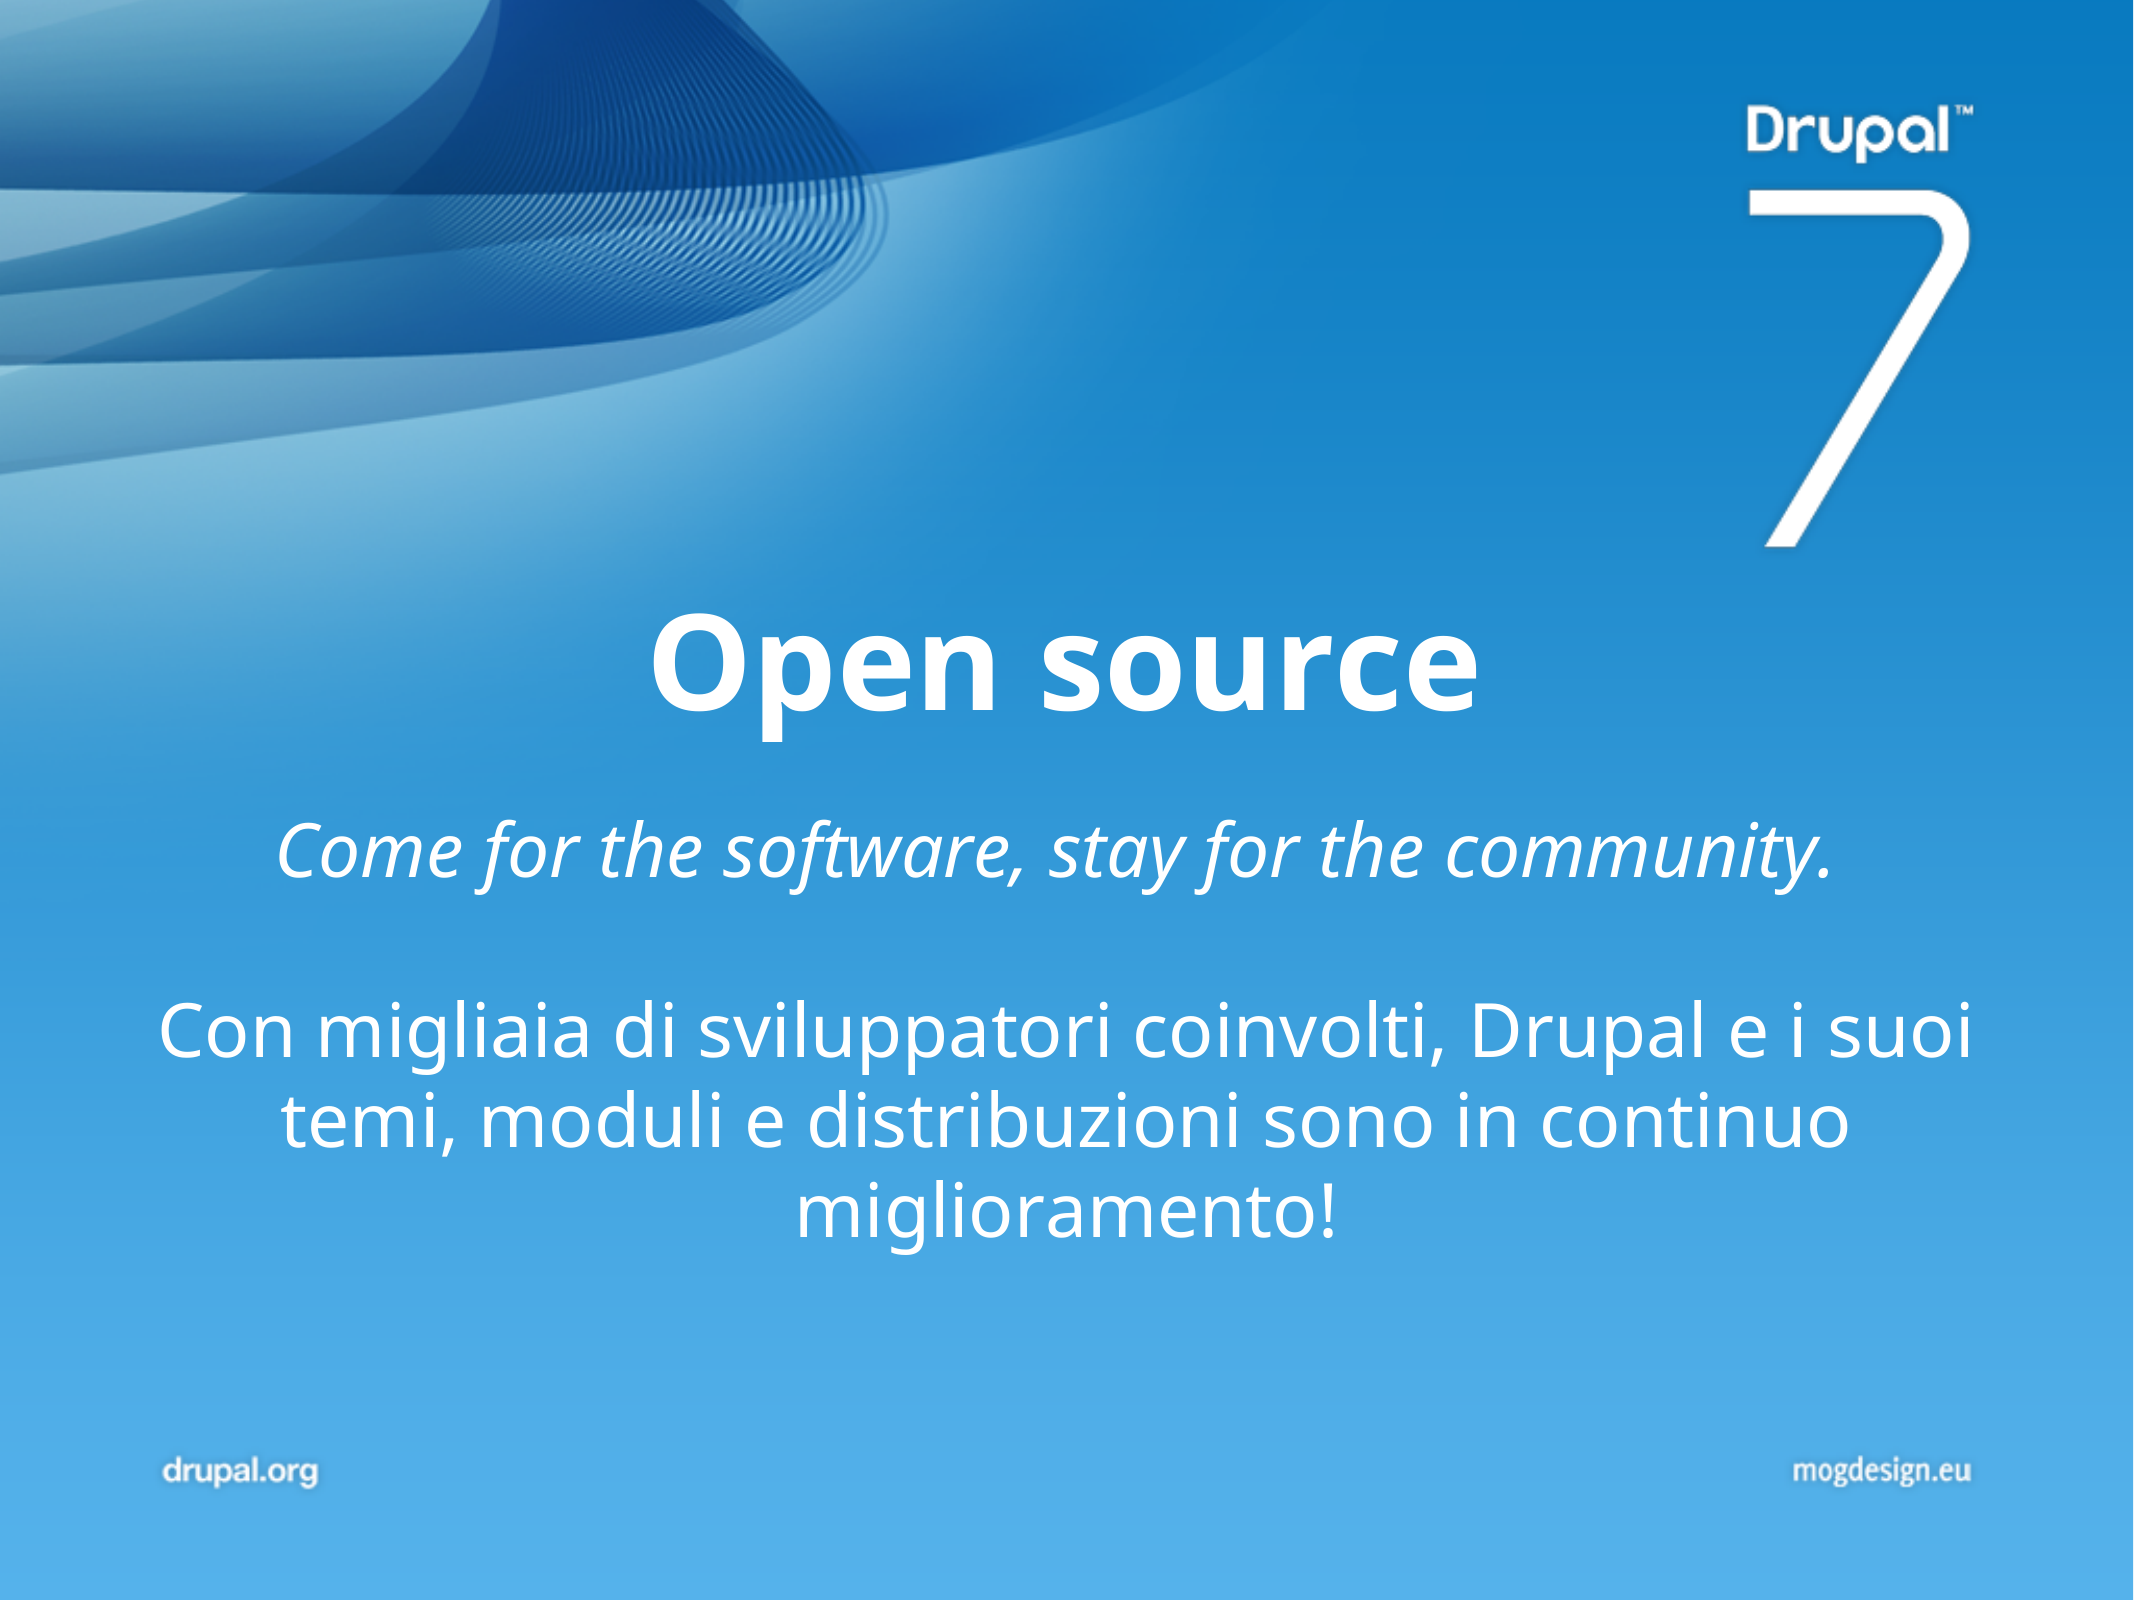

# Open source
Come for the software, stay for the community.
Con migliaia di sviluppatori coinvolti, Drupal e i suoi temi, moduli e distribuzioni sono in continuo miglioramento!